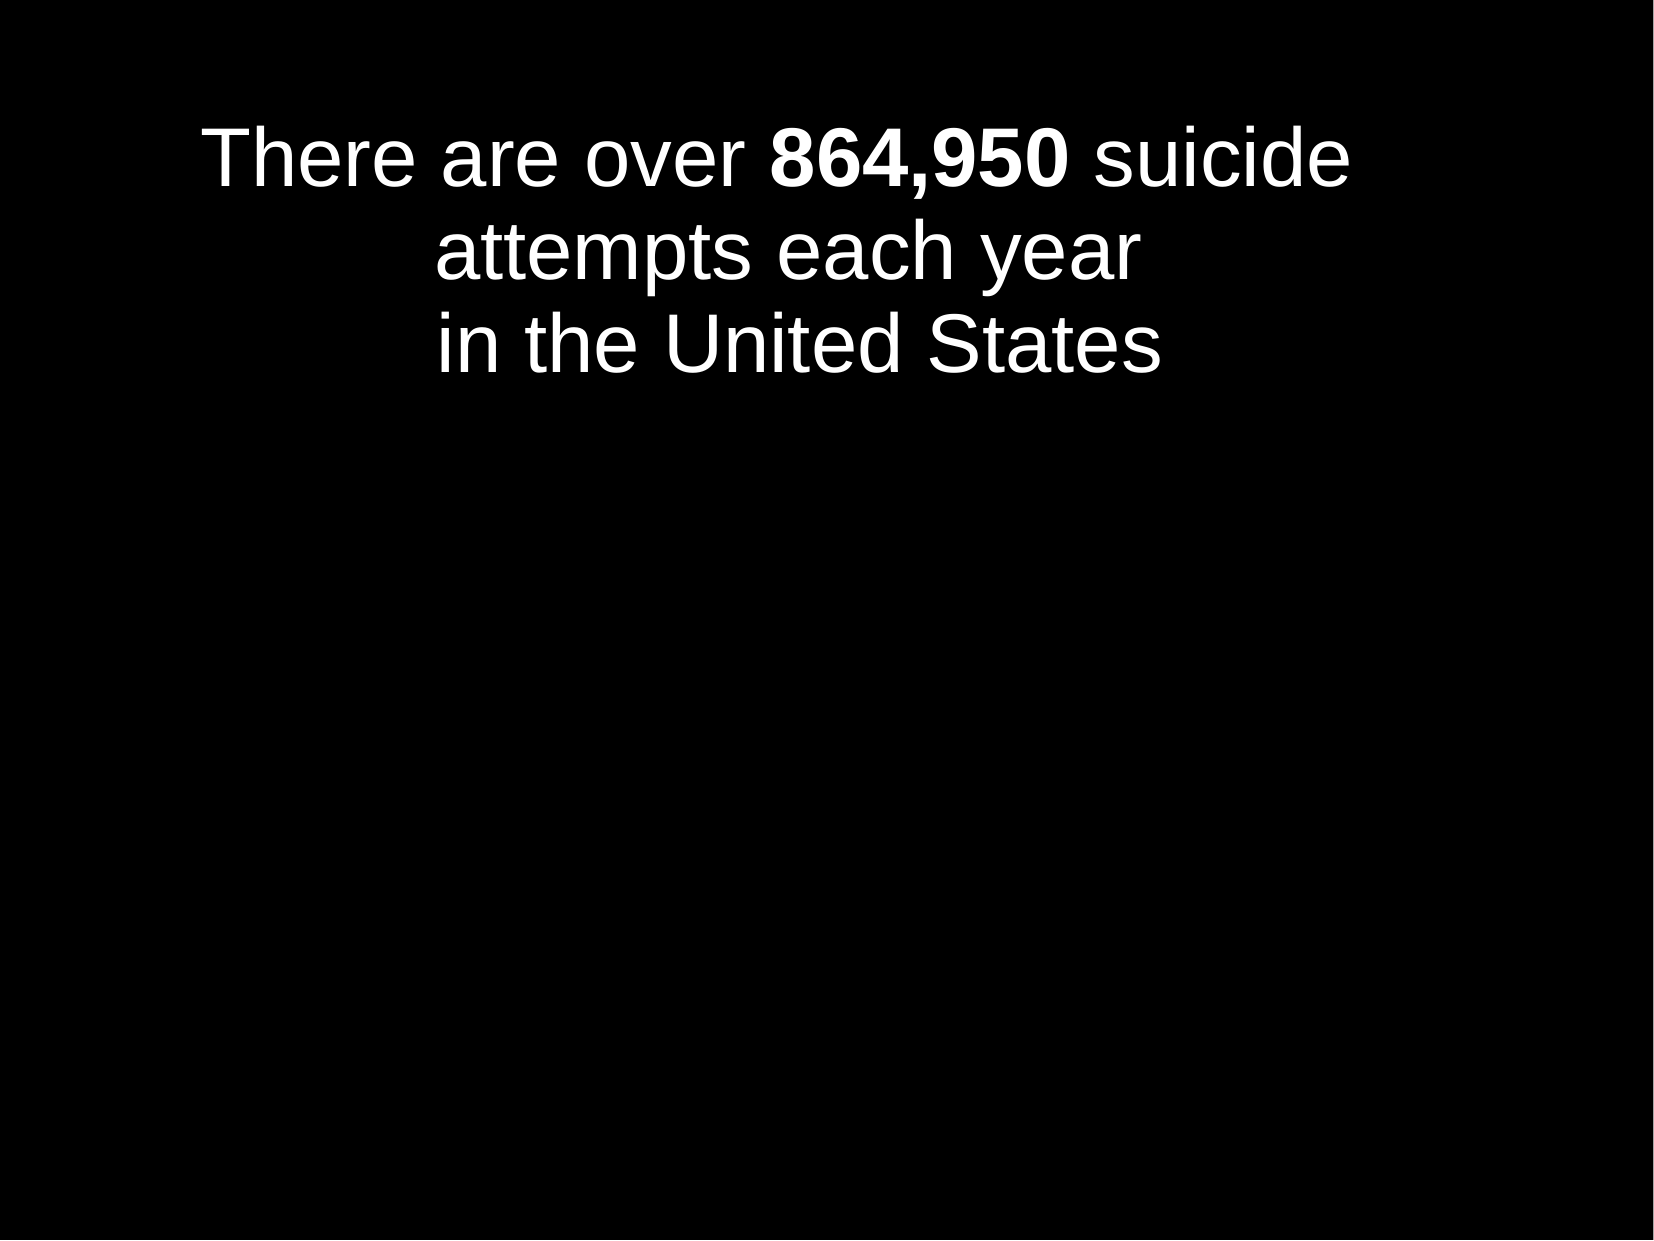

# There are over 864,950 suicide attempts each year
in the United States